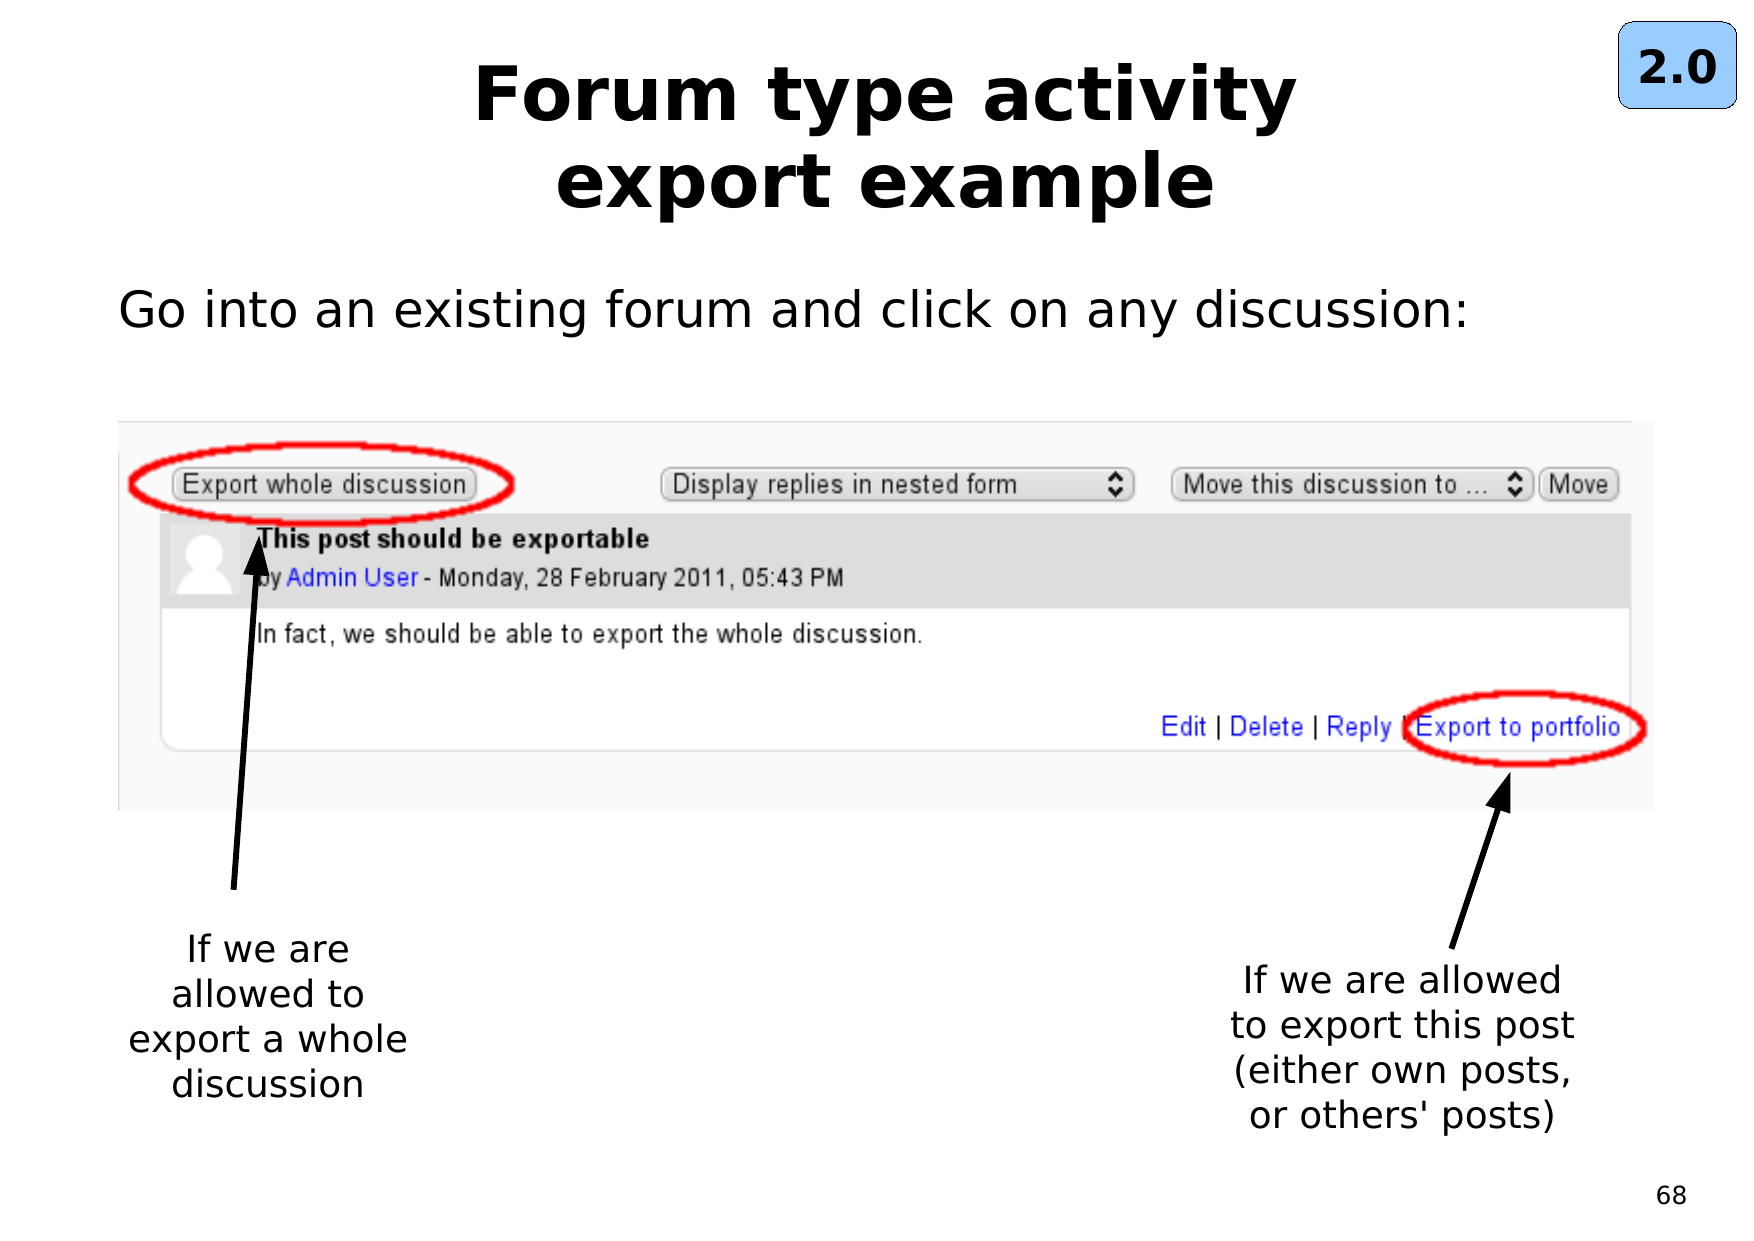

2.0
# Forum type activity export example
Go into an existing forum and click on any discussion:
If we are allowed to export a whole discussion
If we are allowed to export this post (either own posts, or others' posts)
68